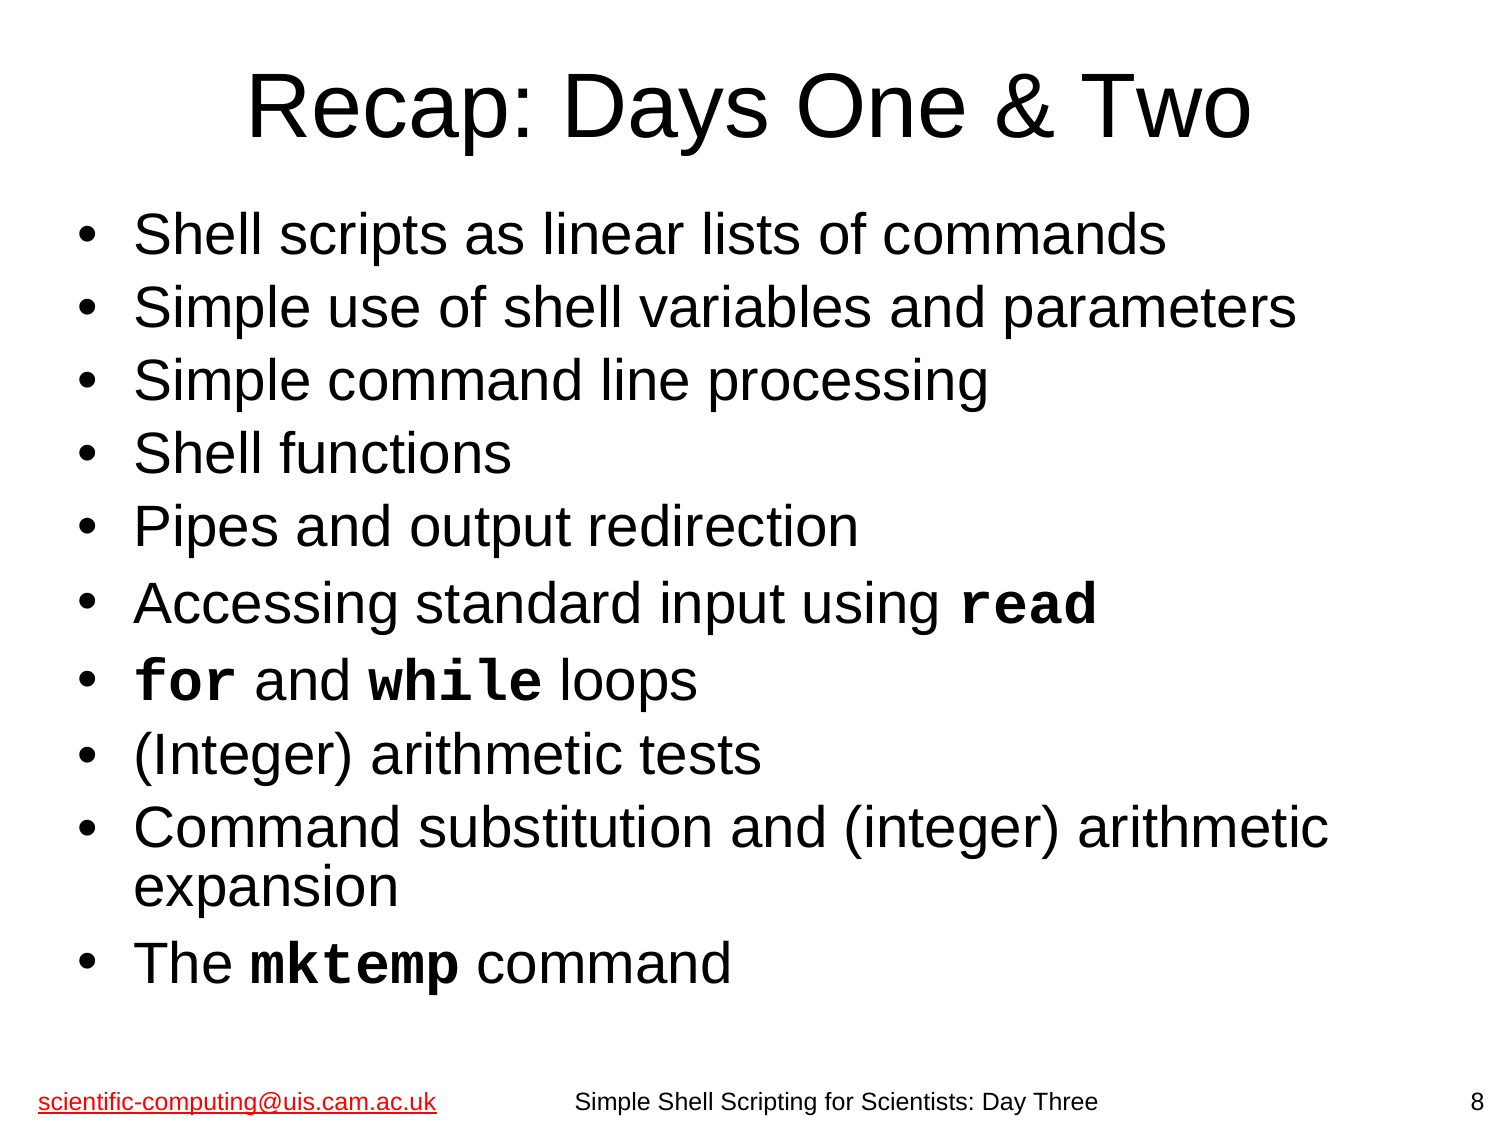

# Recap: Days One & Two
Shell scripts as linear lists of commands
Simple use of shell variables and parameters
Simple command line processing
Shell functions
Pipes and output redirection
Accessing standard input using read
for and while loops
(Integer) arithmetic tests
Command substitution and (integer) arithmetic expansion
The mktemp command
escience-support@ucs.cam.ac.uk	Simple Shell Scripting for Scientists: Day Three
8